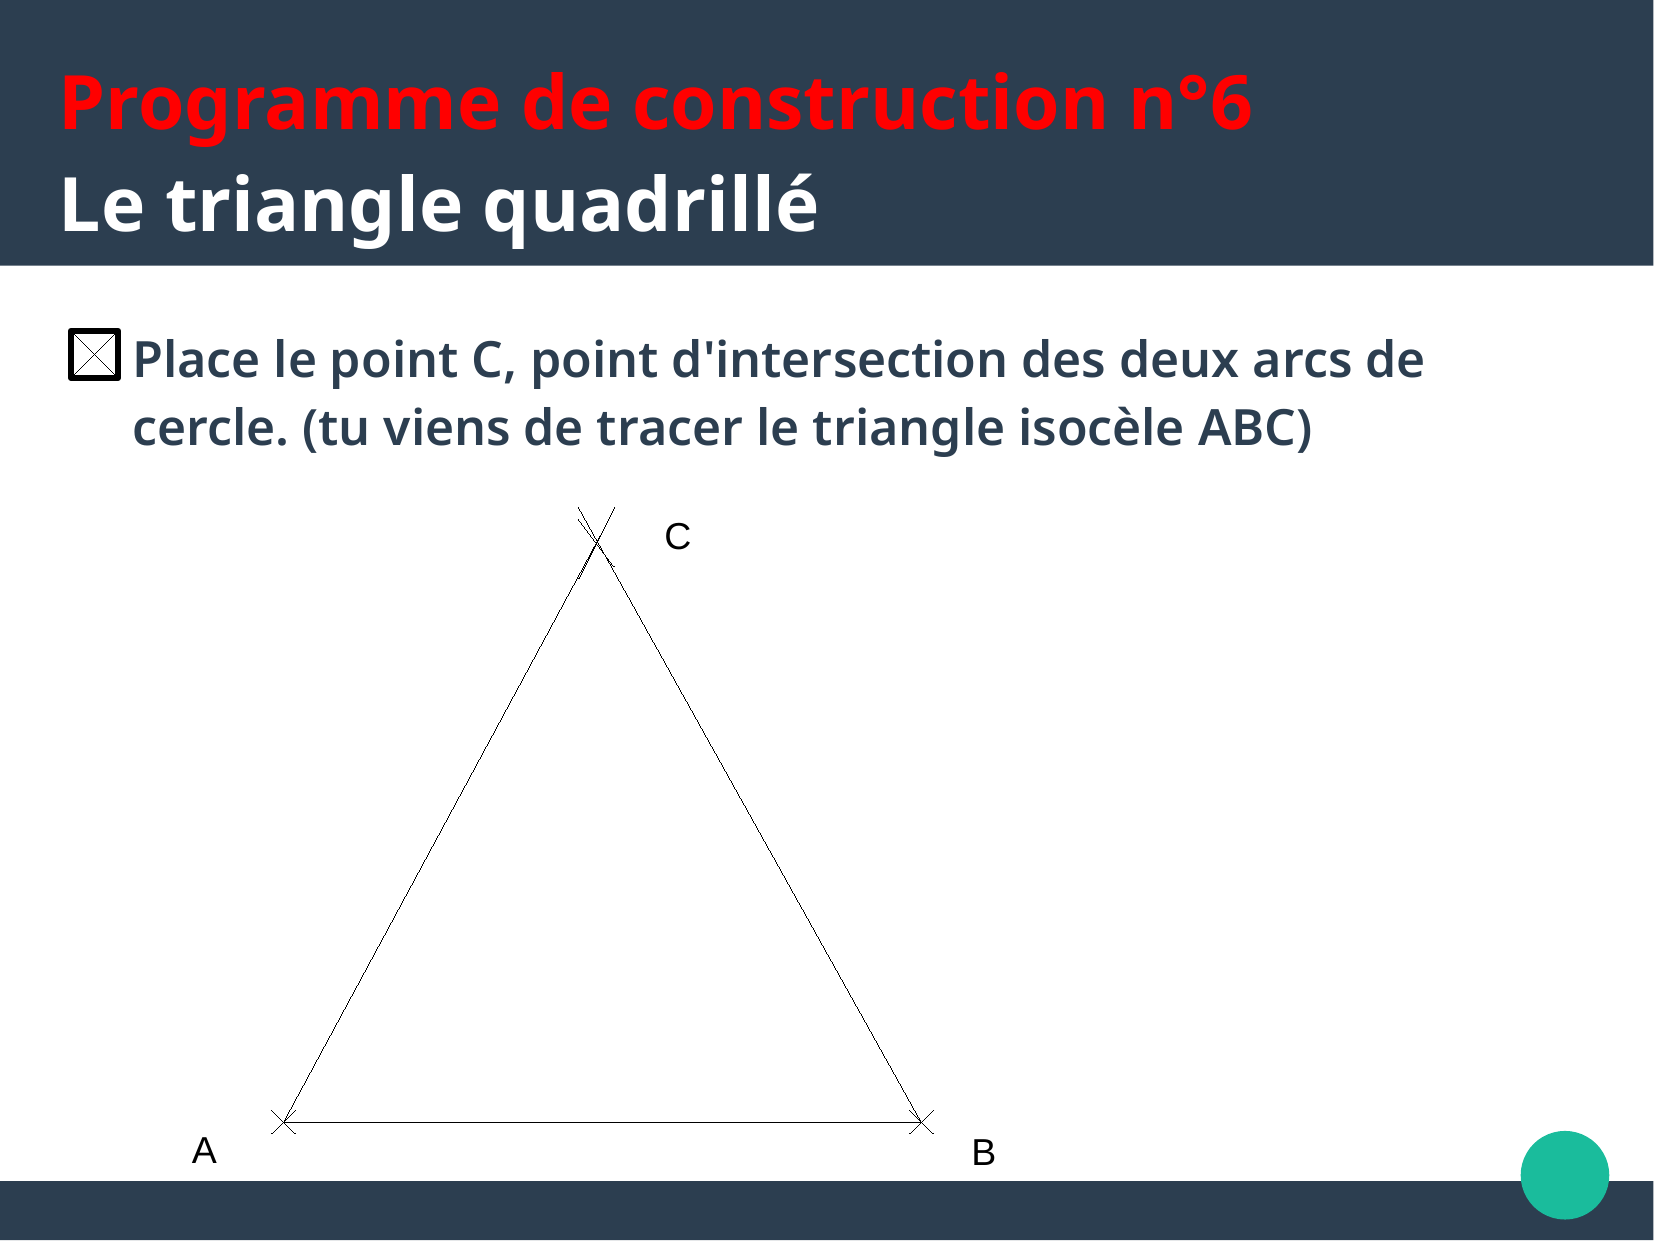

# Programme de construction n°6 Le triangle quadrillé
Place le point C, point d'intersection des deux arcs de cercle. (tu viens de tracer le triangle isocèle ABC)
C
A
B